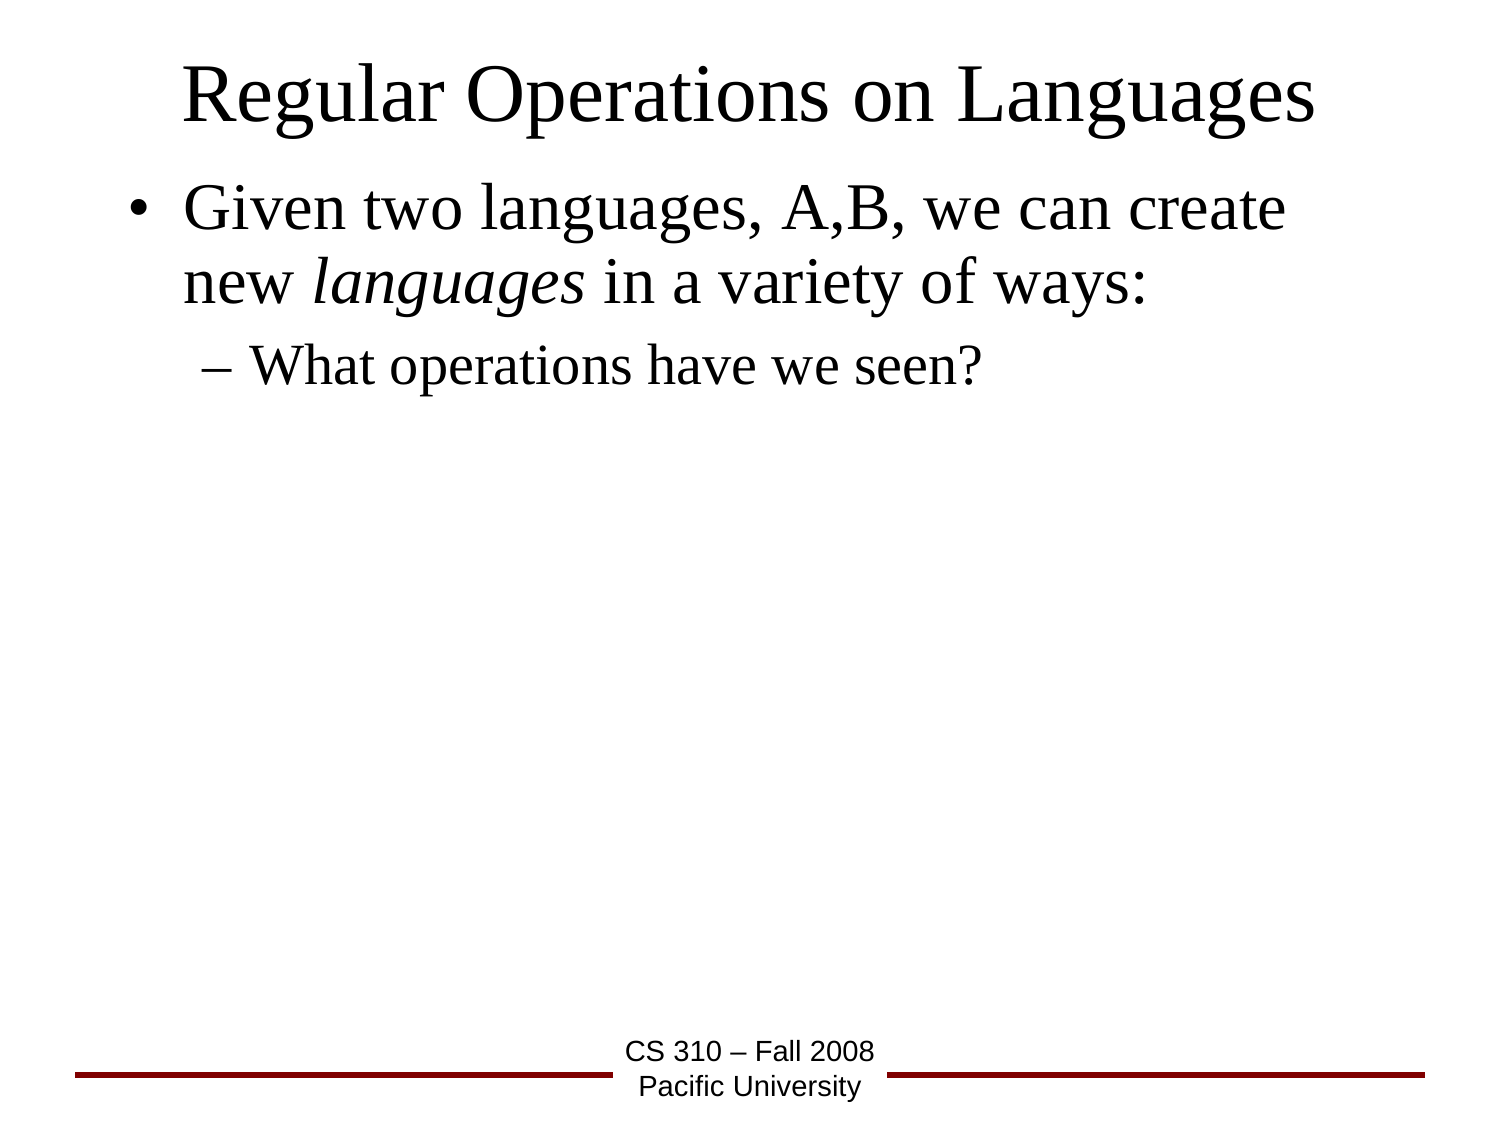

# Regular Operations on Languages
Given two languages, A,B, we can create new languages in a variety of ways:
What operations have we seen?